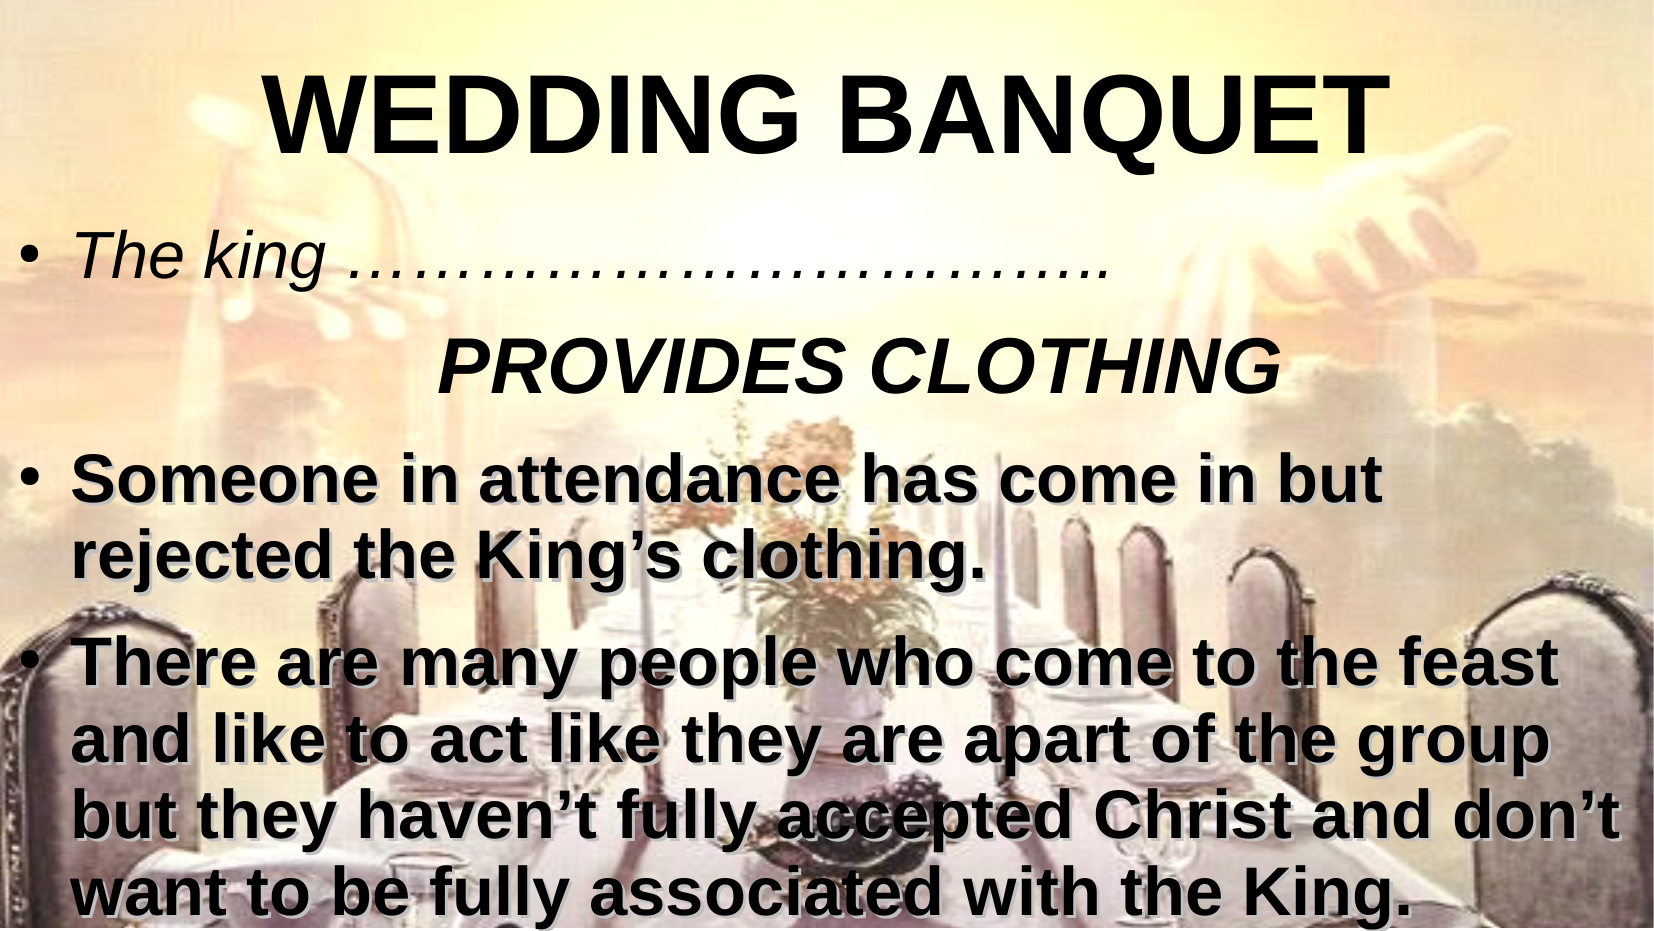

# WEDDING BANQUET
The king ……………………………..
PROVIDES CLOTHING
Someone in attendance has come in but rejected the King’s clothing.
There are many people who come to the feast and like to act like they are apart of the group but they haven’t fully accepted Christ and don’t want to be fully associated with the King.